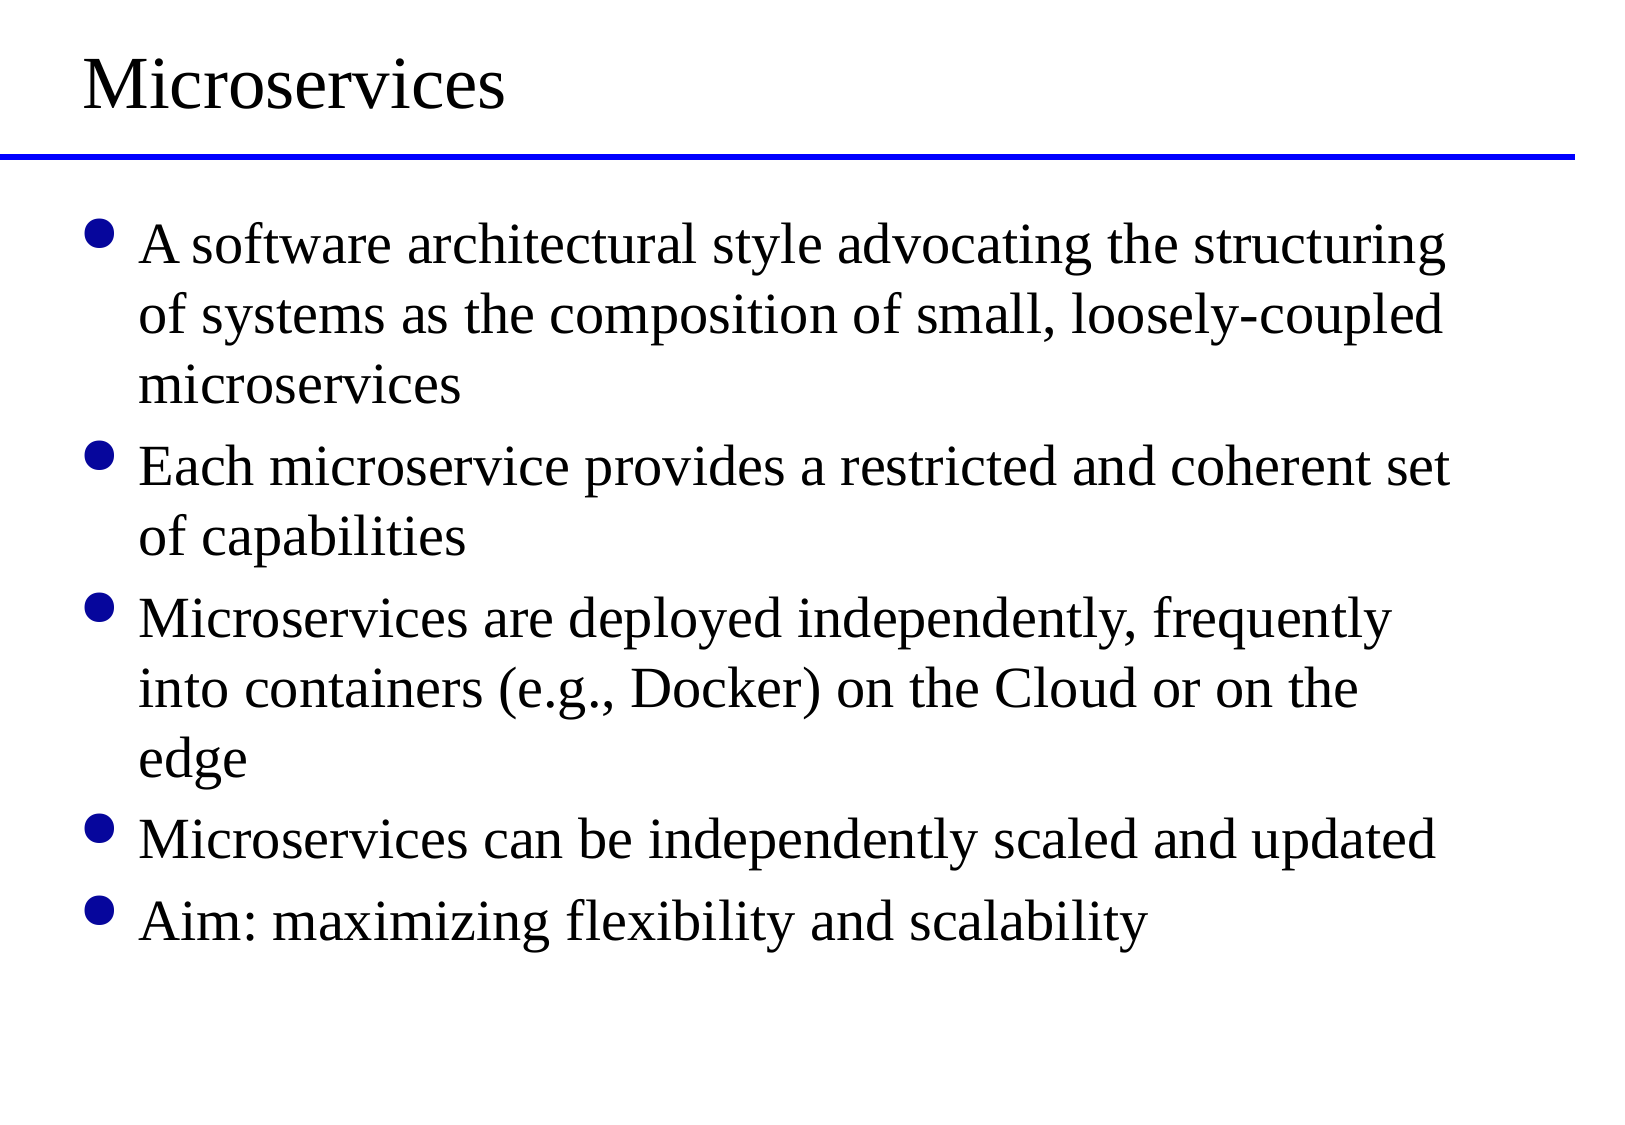

# Microservices
A software architectural style advocating the structuring of systems as the composition of small, loosely-coupled microservices
Each microservice provides a restricted and coherent set of capabilities
Microservices are deployed independently, frequently into containers (e.g., Docker) on the Cloud or on the edge
Microservices can be independently scaled and updated
Aim: maximizing flexibility and scalability